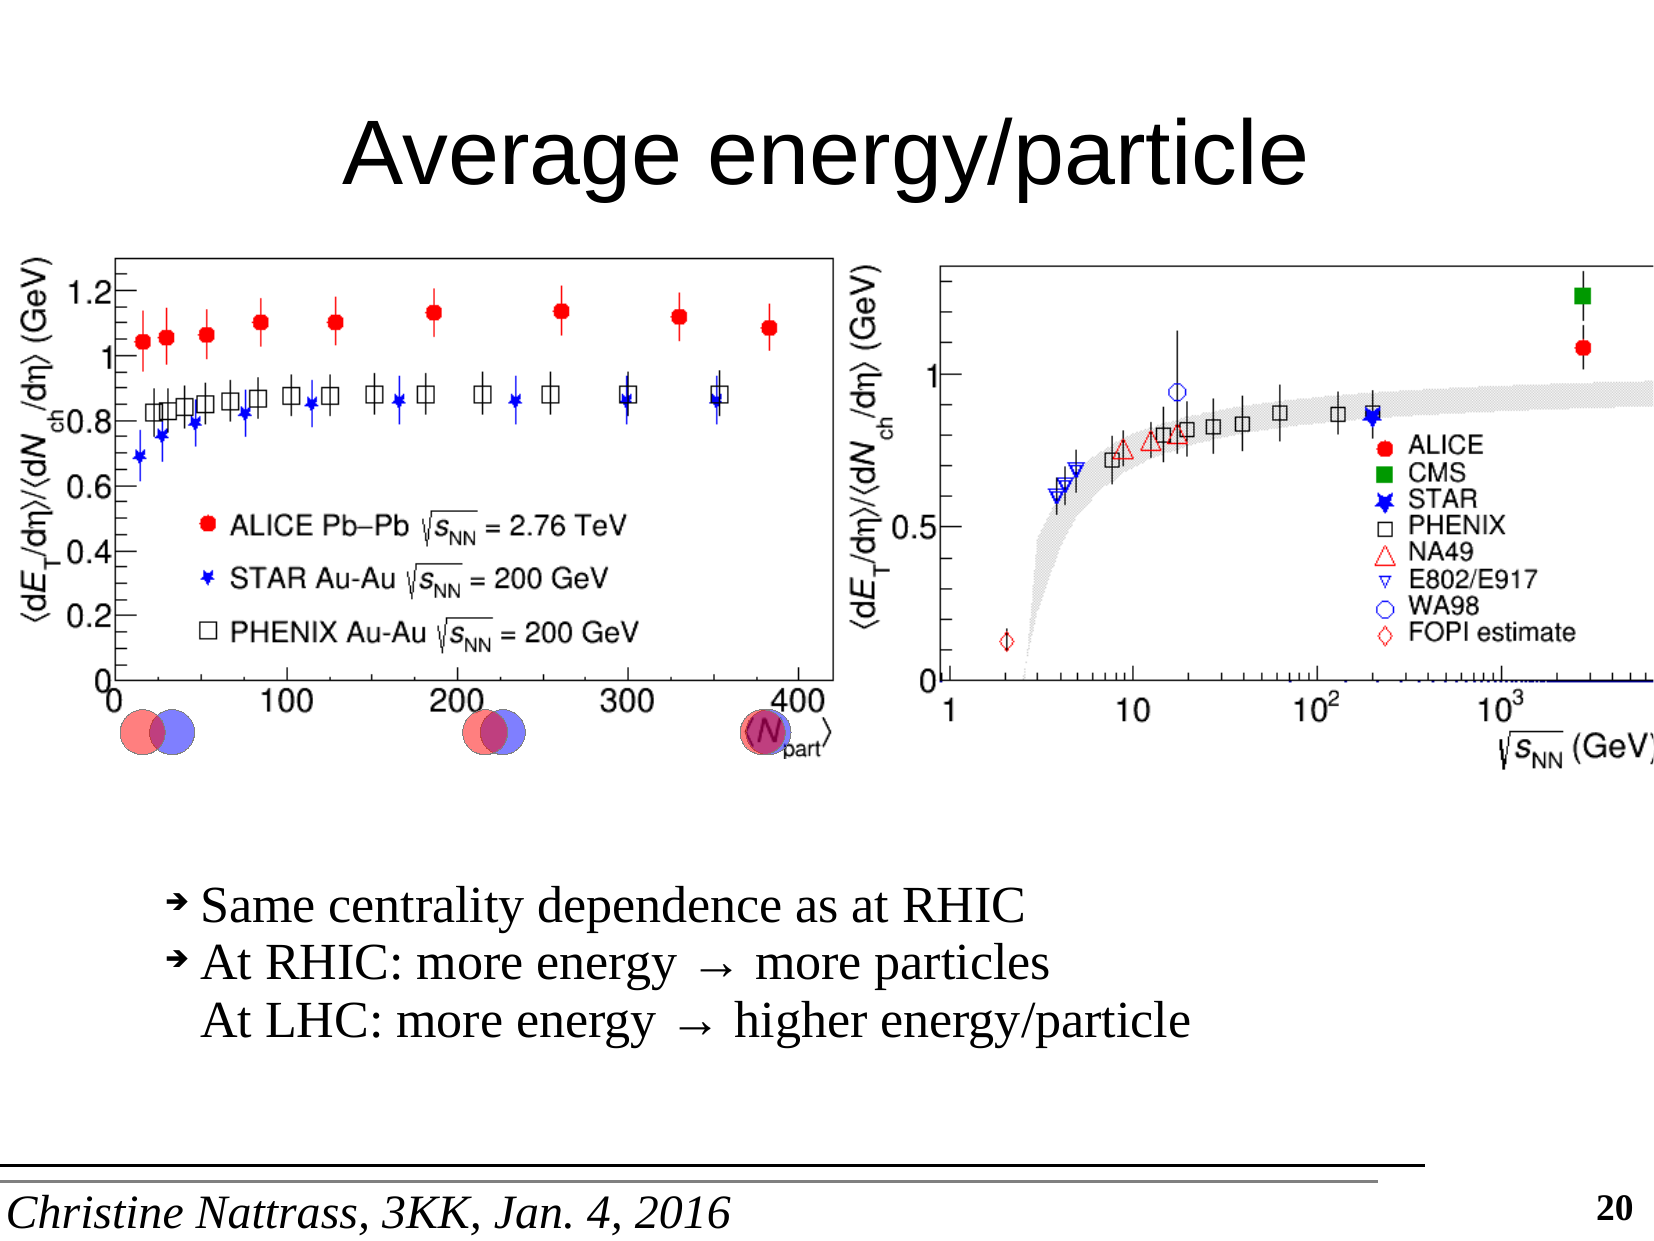

# Average energy/particle
Same centrality dependence as at RHIC
At RHIC: more energy → more particles
At LHC: more energy → higher energy/particle